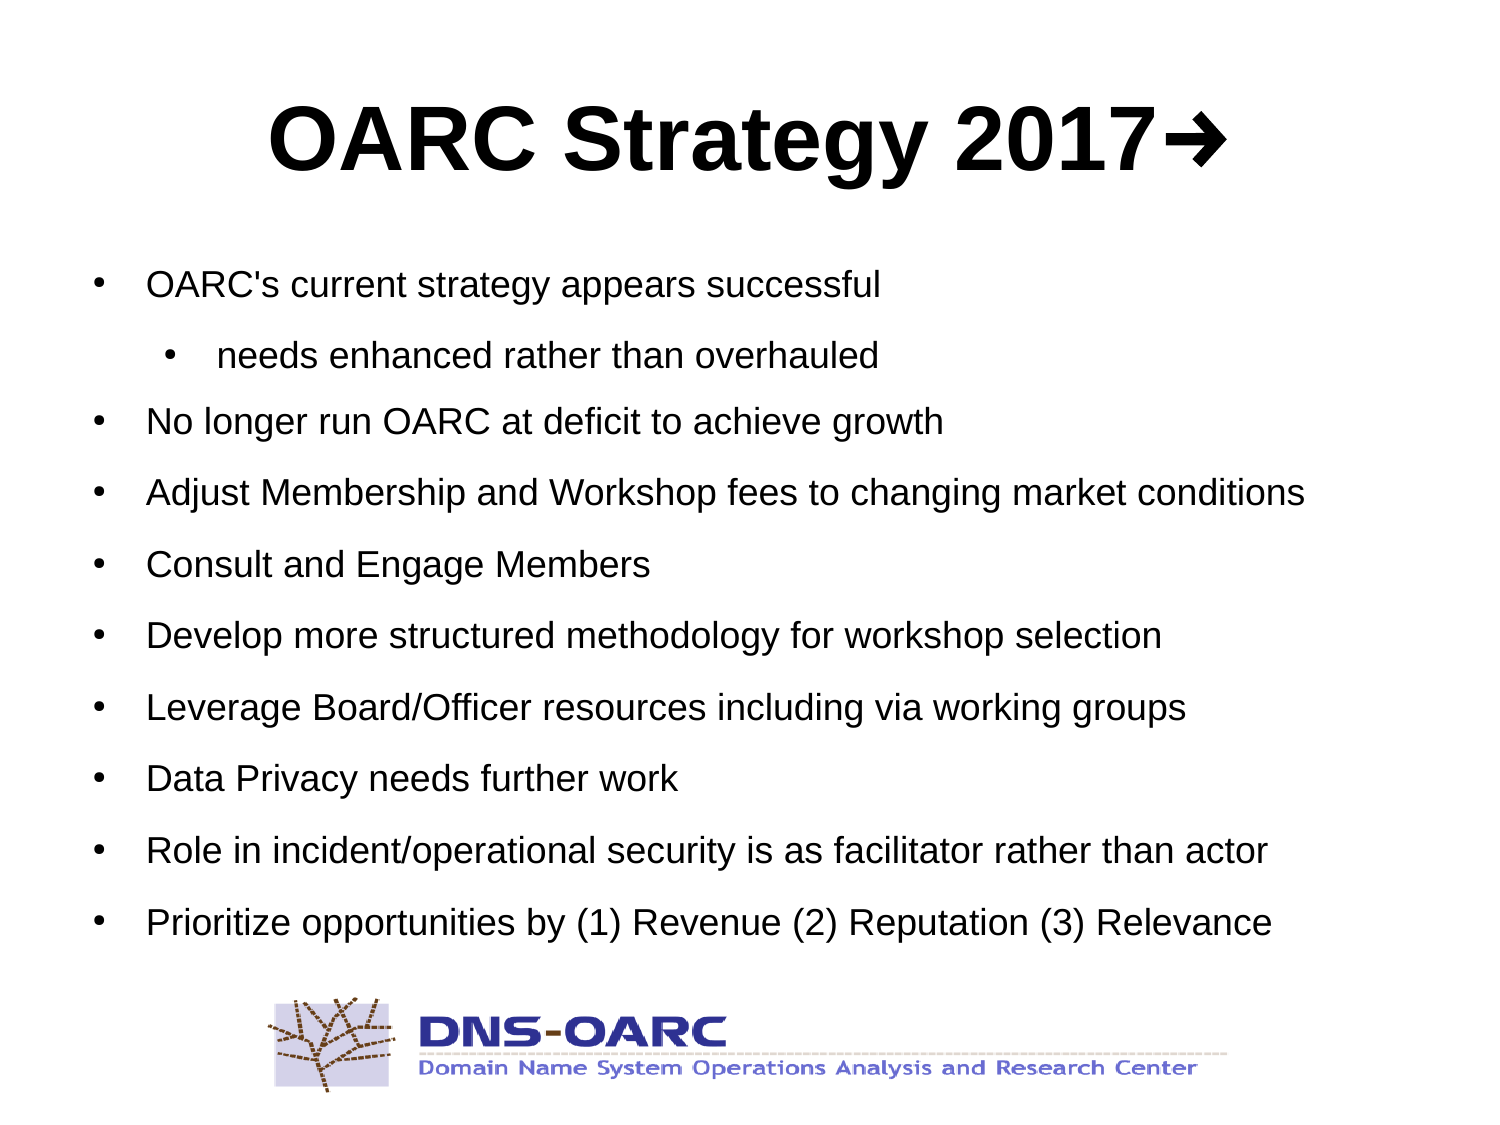

# OARC Strategy 2017→
OARC's current strategy appears successful
needs enhanced rather than overhauled
No longer run OARC at deficit to achieve growth
Adjust Membership and Workshop fees to changing market conditions
Consult and Engage Members
Develop more structured methodology for workshop selection
Leverage Board/Officer resources including via working groups
Data Privacy needs further work
Role in incident/operational security is as facilitator rather than actor
Prioritize opportunities by (1) Revenue (2) Reputation (3) Relevance